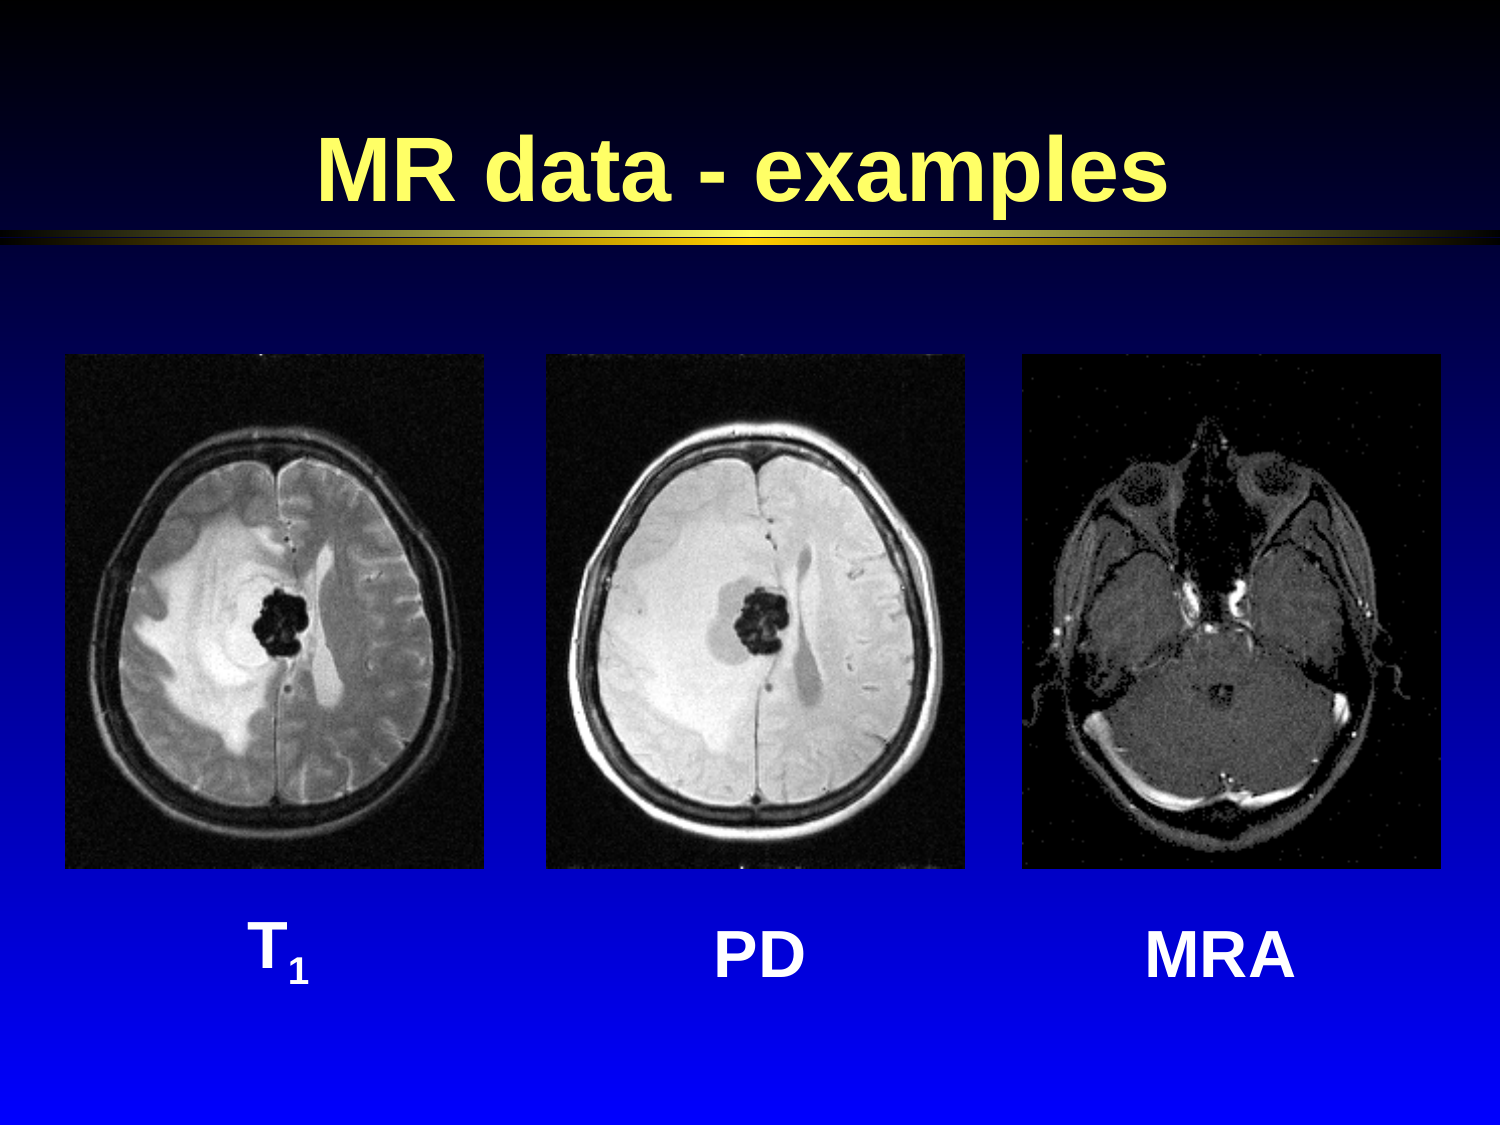

# MR data - examples
T1
PD
MRA